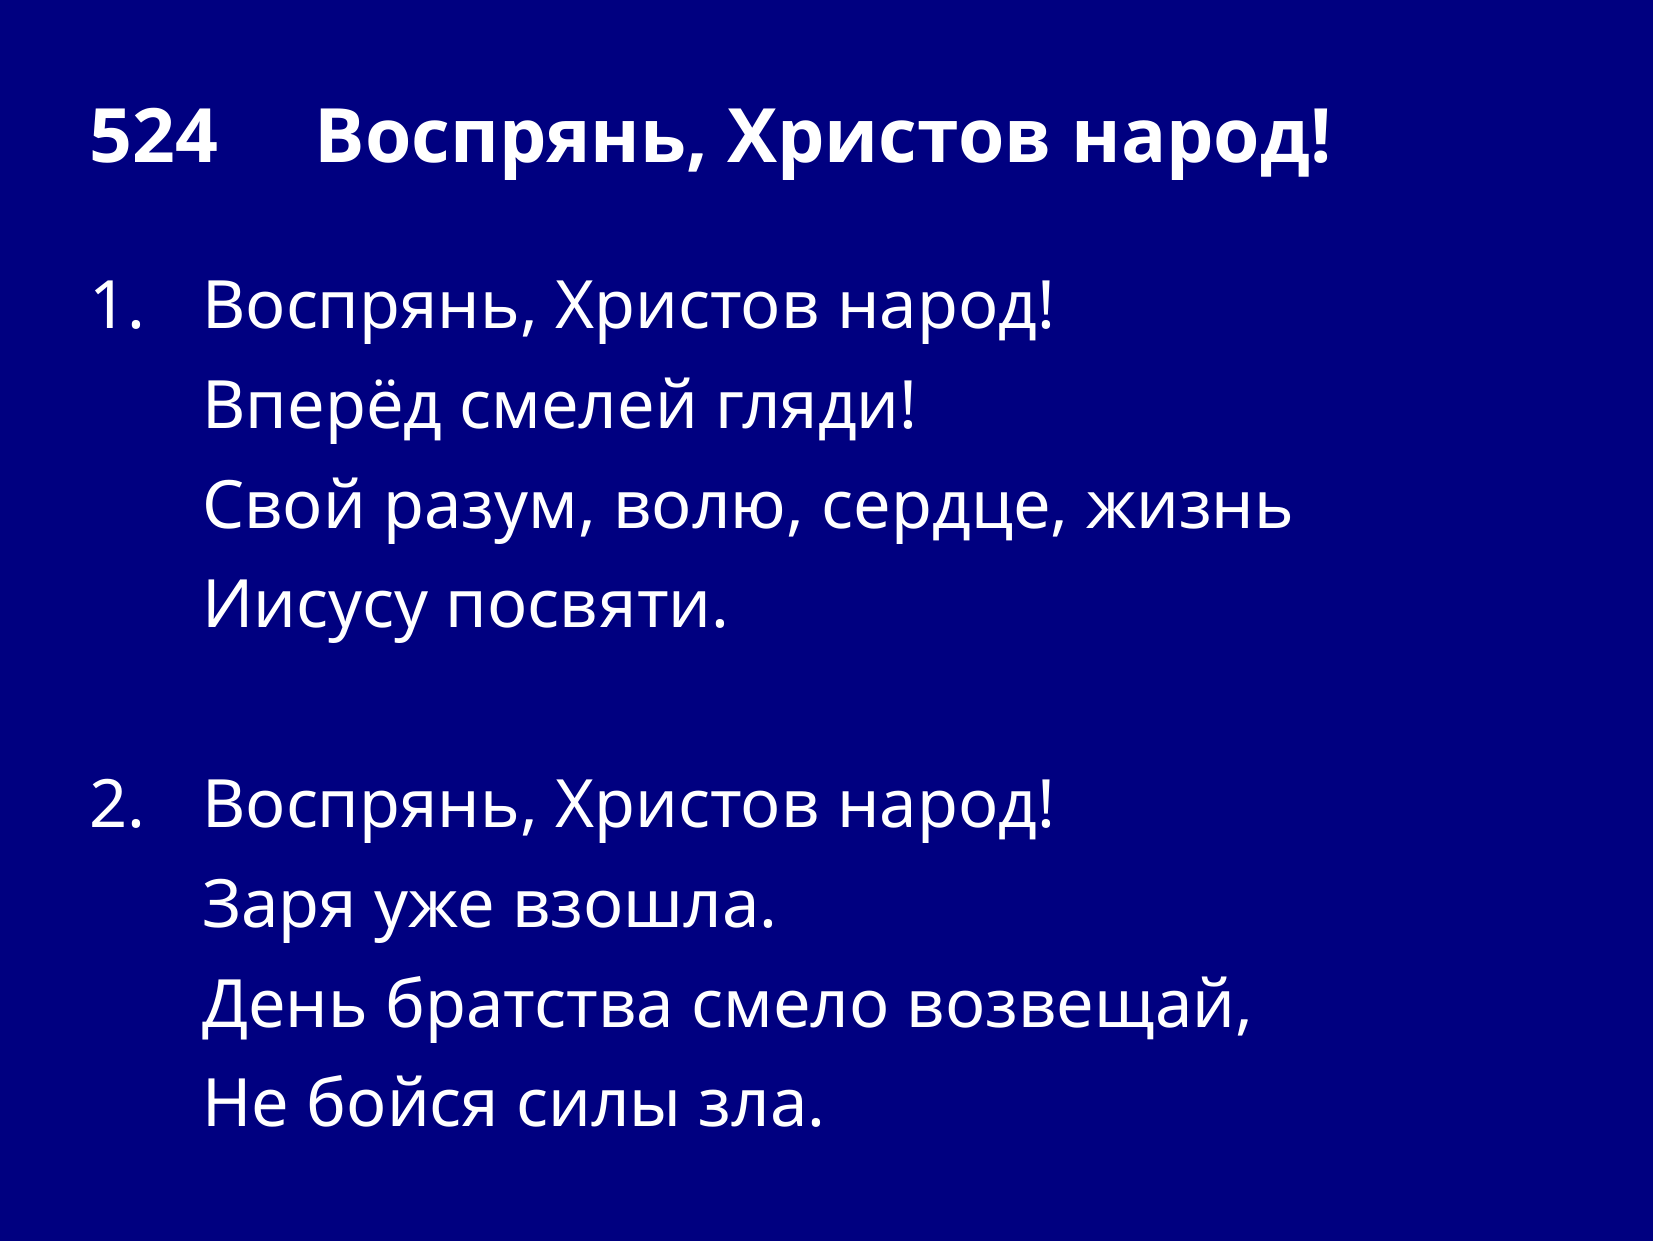

524	Воспрянь, Христов народ!
1.	Воспрянь, Христов народ!
	Вперёд смелей гляди!
	Свой разум, волю, сердце, жизнь
	Иисусу посвяти.
2.	Воспрянь, Христов народ!
	Заря уже взошла.
	День братства смело возвещай,
	Не бойся силы зла.